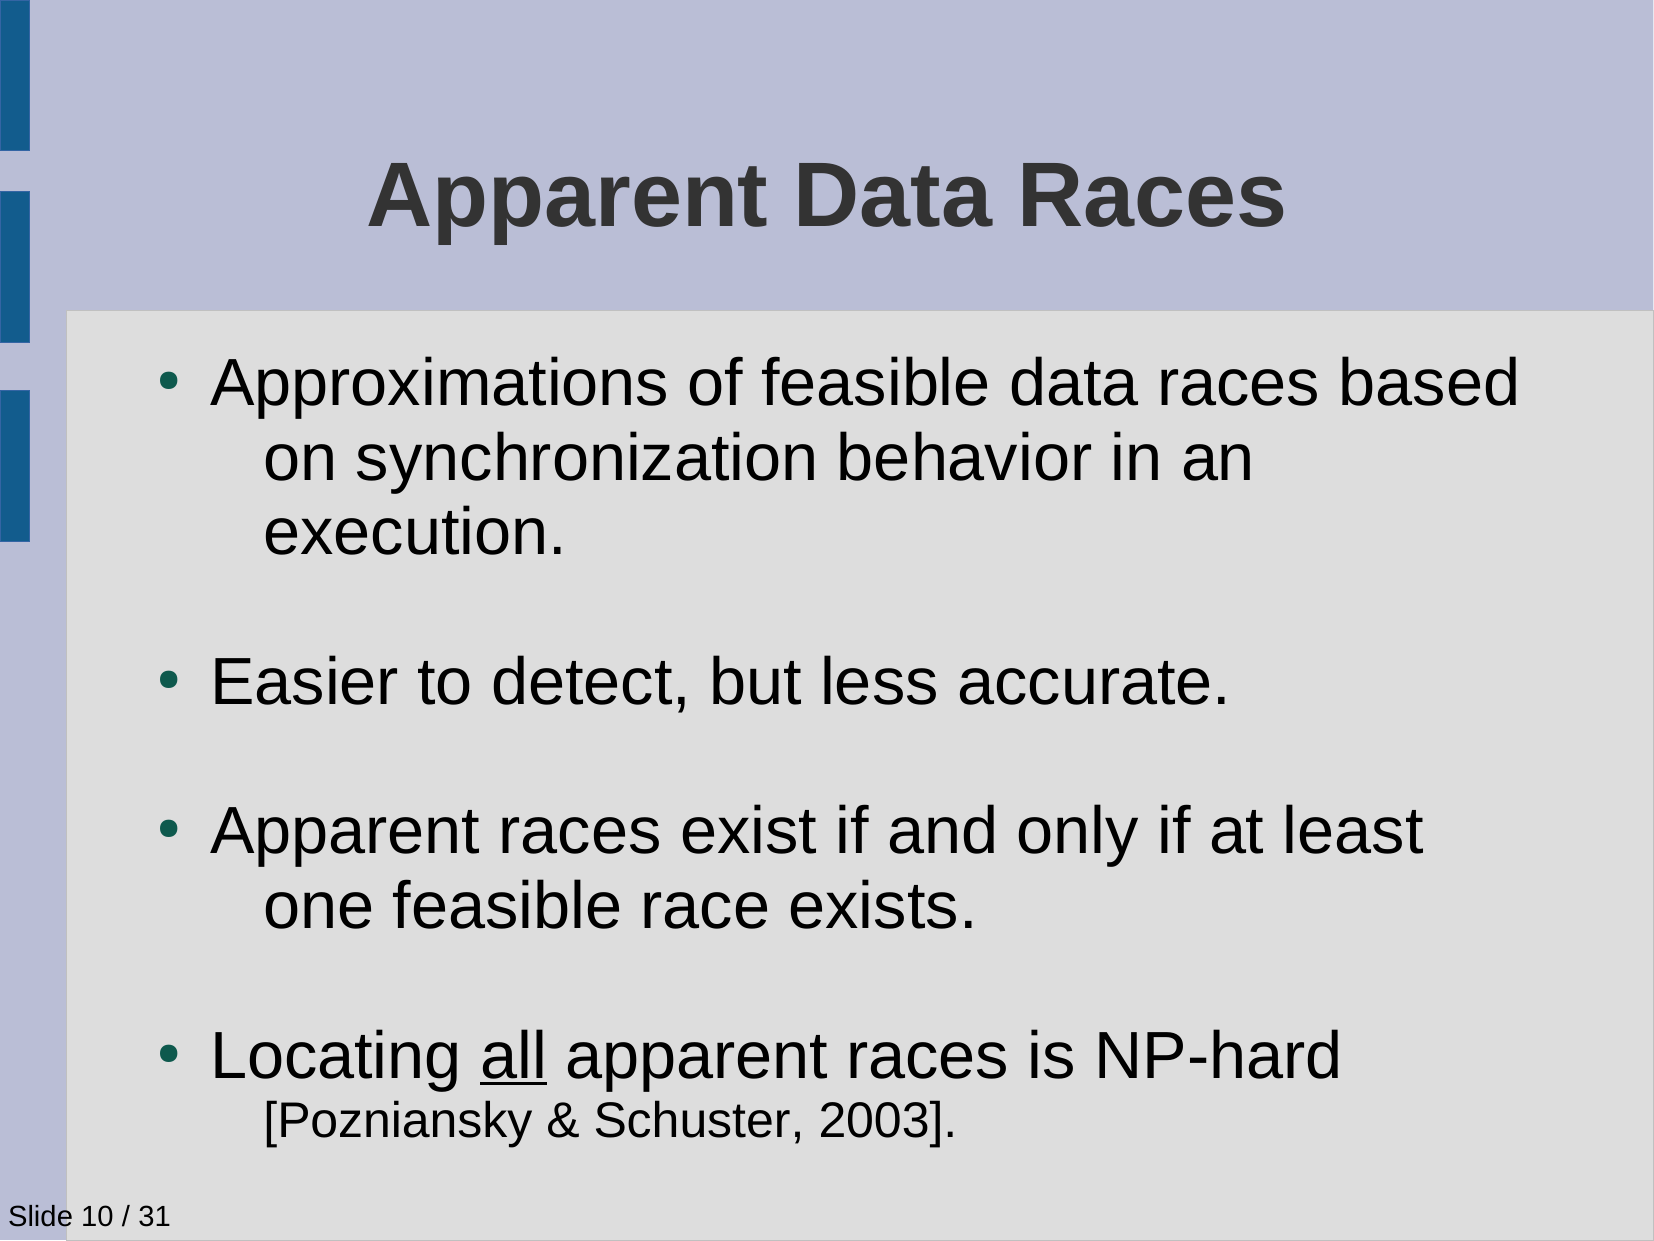

# Apparent Data Races
Approximations of feasible data races based on synchronization behavior in an execution.
Easier to detect, but less accurate.
Apparent races exist if and only if at least one feasible race exists.
Locating all apparent races is NP-hard [Pozniansky & Schuster, 2003].
Slide 10 / 31